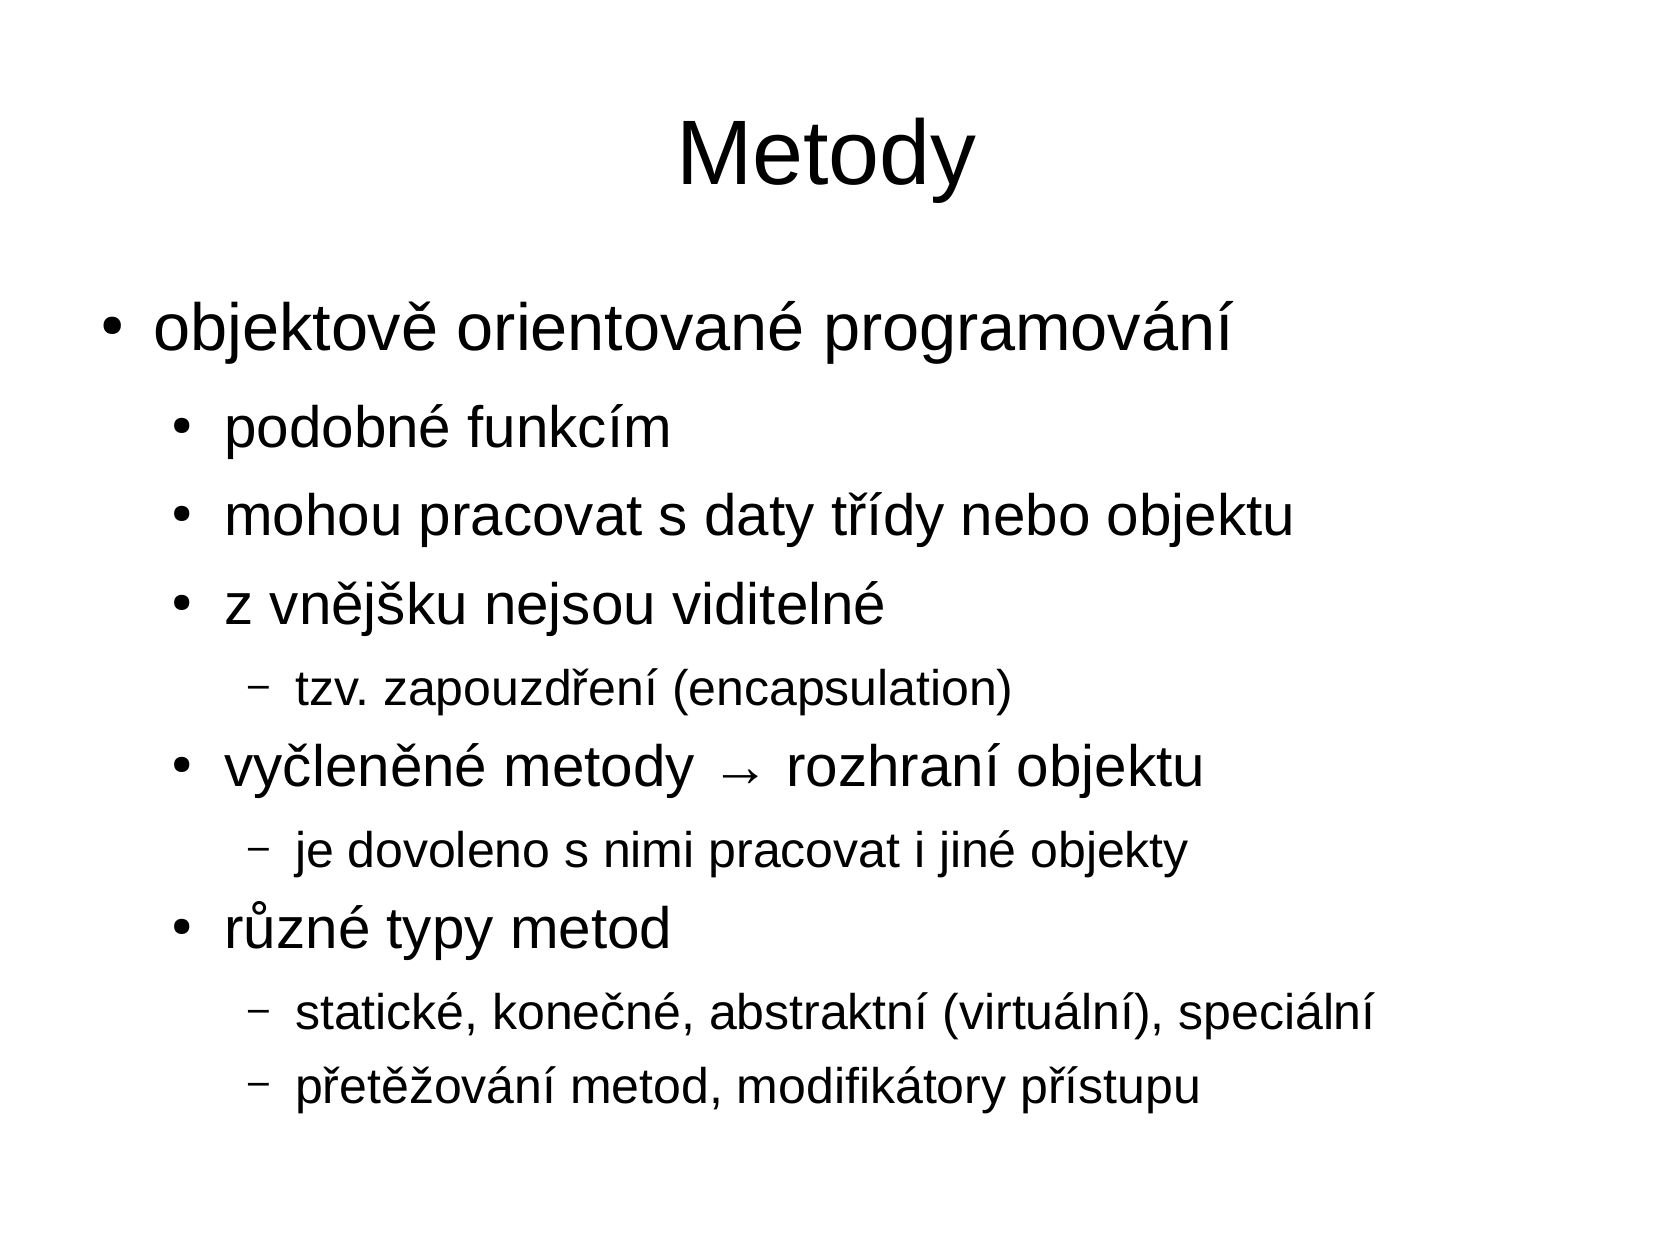

# Metody
objektově orientované programování
podobné funkcím
mohou pracovat s daty třídy nebo objektu
z vnějšku nejsou viditelné
tzv. zapouzdření (encapsulation)
vyčleněné metody → rozhraní objektu
je dovoleno s nimi pracovat i jiné objekty
různé typy metod
statické, konečné, abstraktní (virtuální), speciální
přetěžování metod, modifikátory přístupu